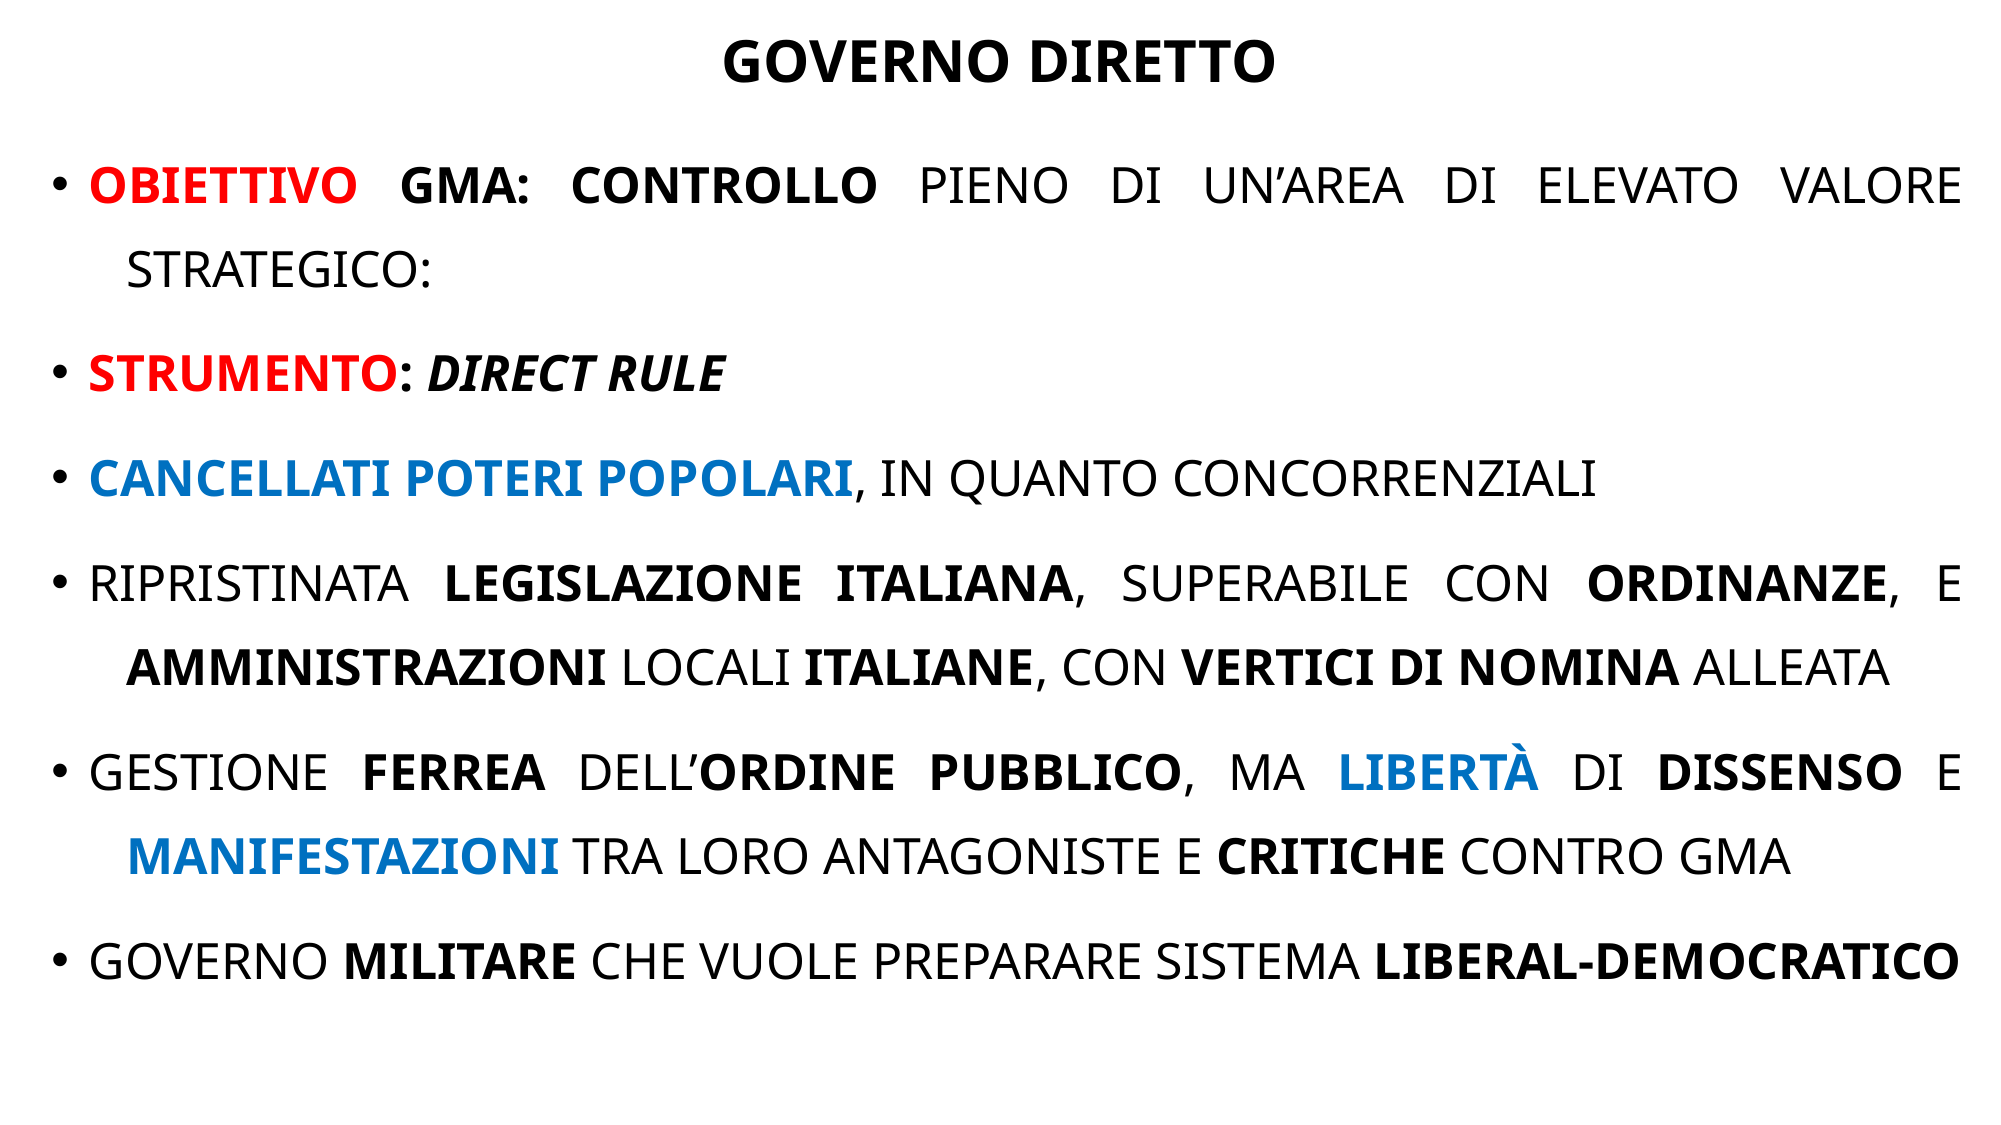

# GOVERNO DIRETTO
OBIETTIVO GMA: CONTROLLO PIENO DI UN’AREA DI ELEVATO VALORE STRATEGICO:
STRUMENTO: DIRECT RULE
CANCELLATI POTERI POPOLARI, IN QUANTO CONCORRENZIALI
RIPRISTINATA LEGISLAZIONE ITALIANA, SUPERABILE CON ORDINANZE, E AMMINISTRAZIONI LOCALI ITALIANE, CON VERTICI DI NOMINA ALLEATA
GESTIONE FERREA DELL’ORDINE PUBBLICO, MA LIBERTÀ DI DISSENSO E MANIFESTAZIONI TRA LORO ANTAGONISTE E CRITICHE CONTRO GMA
GOVERNO MILITARE CHE VUOLE PREPARARE SISTEMA LIBERAL-DEMOCRATICO